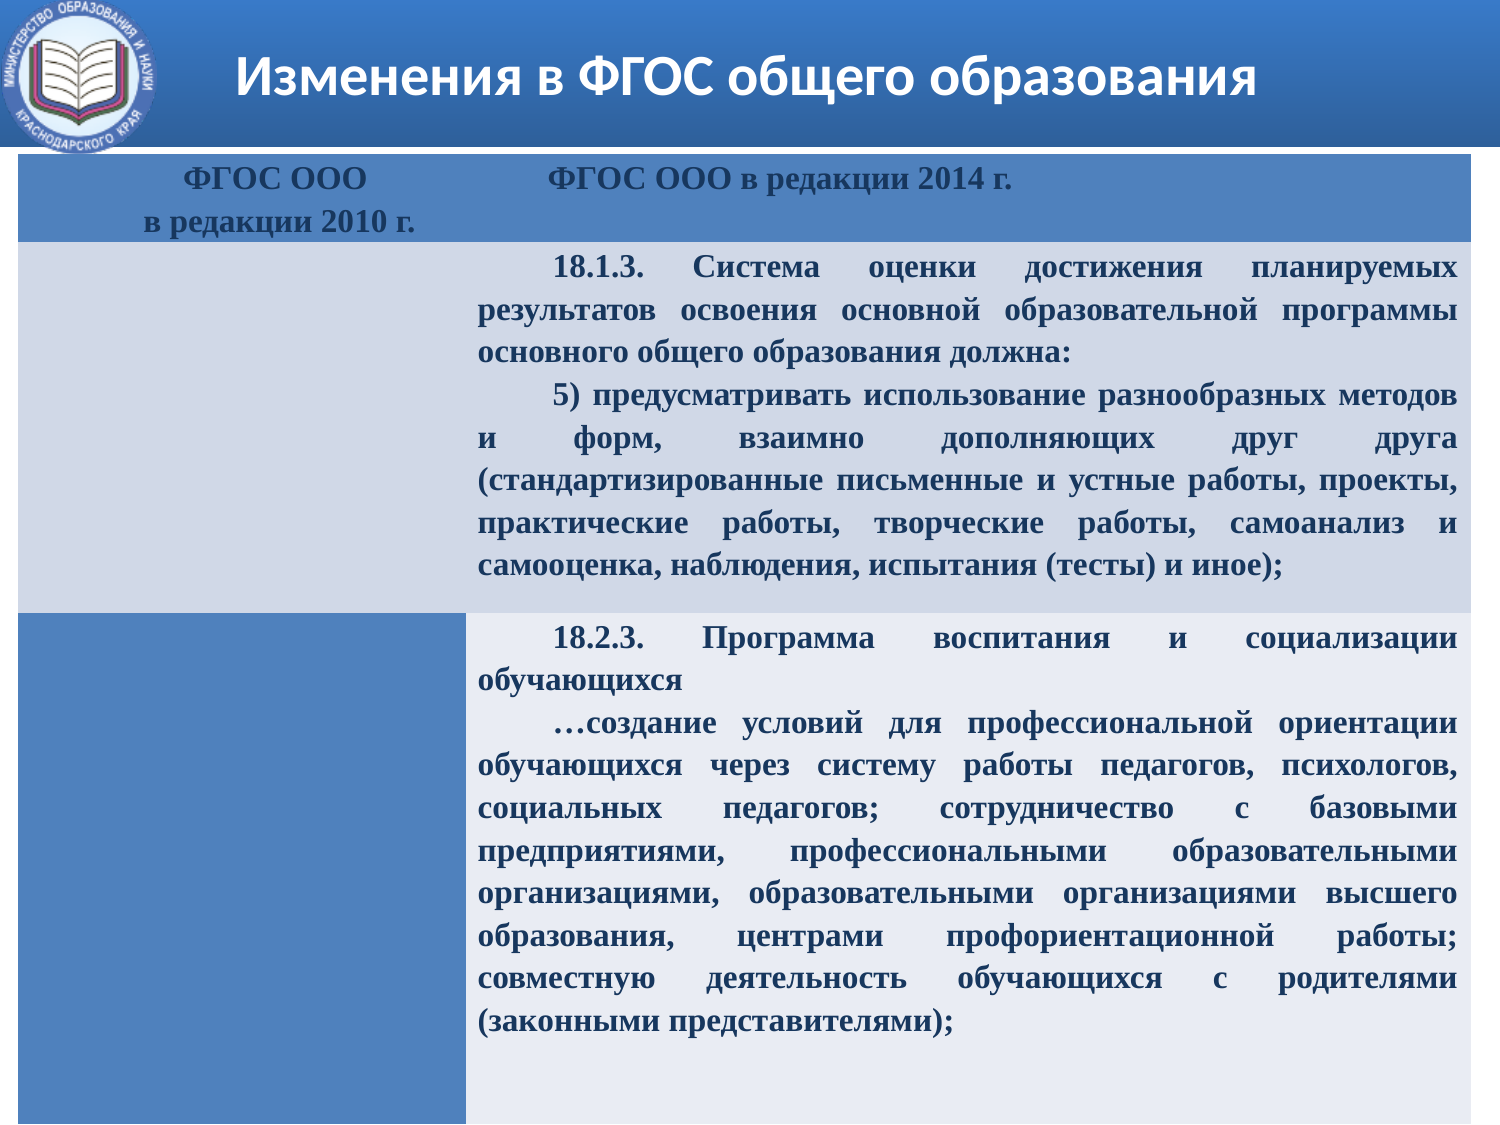

Изменения в ФГОС общего образования
| ФГОС ООО в редакции 2010 г. | ФГОС ООО в редакции 2014 г. |
| --- | --- |
| | 18.1.3. Система оценки достижения планируемых результатов освоения основной образовательной программы основного общего образования должна: 5) предусматривать использование разнообразных методов и форм, взаимно дополняющих друг друга (стандартизированные письменные и устные работы, проекты, практические работы, творческие работы, самоанализ и самооценка, наблюдения, испытания (тесты) и иное); |
| | 18.2.3. Программа воспитания и социализации обучающихся …создание условий для профессиональной ориентации обучающихся через систему работы педагогов, психологов, социальных педагогов; сотрудничество с базовыми предприятиями, профессиональными образовательными организациями, образовательными организациями высшего образования, центрами профориентационной работы; совместную деятельность обучающихся с родителями (законными представителями); |